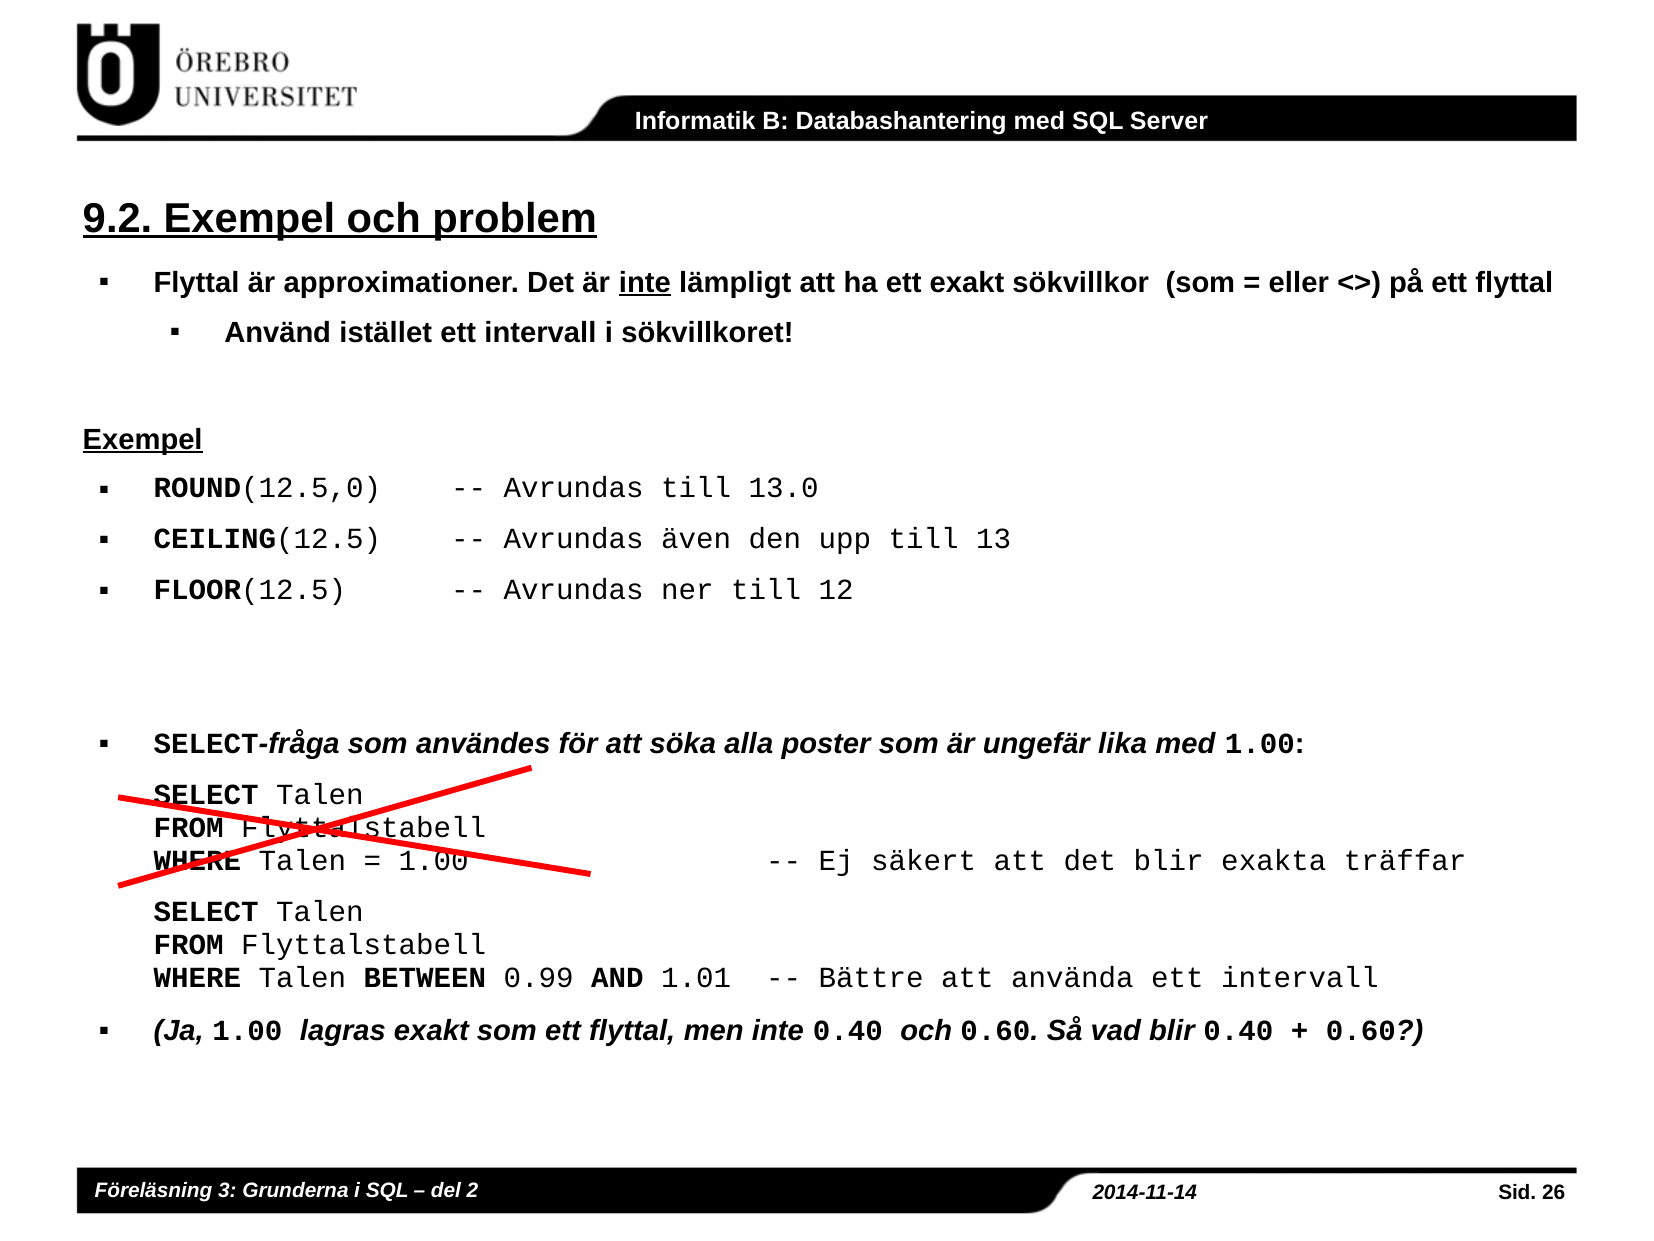

# 9.2. Exempel och problem
Flyttal är approximationer. Det är inte lämpligt att ha ett exakt sökvillkor (som = eller <>) på ett flyttal
Använd istället ett intervall i sökvillkoret!
Exempel
ROUND(12.5,0) -- Avrundas till 13.0
CEILING(12.5) -- Avrundas även den upp till 13
FLOOR(12.5) -- Avrundas ner till 12
SELECT-fråga som användes för att söka alla poster som är ungefär lika med 1.00:
SELECT Talen
FROM Flyttalstabell
WHERE Talen = 1.00 -- Ej säkert att det blir exakta träffar
SELECT Talen
FROM Flyttalstabell
WHERE Talen BETWEEN 0.99 AND 1.01 -- Bättre att använda ett intervall
(Ja, 1.00 lagras exakt som ett flyttal, men inte 0.40 och 0.60. Så vad blir 0.40 + 0.60?)
Föreläsning 3: Grunderna i SQL – del 2
2014-11-14
26